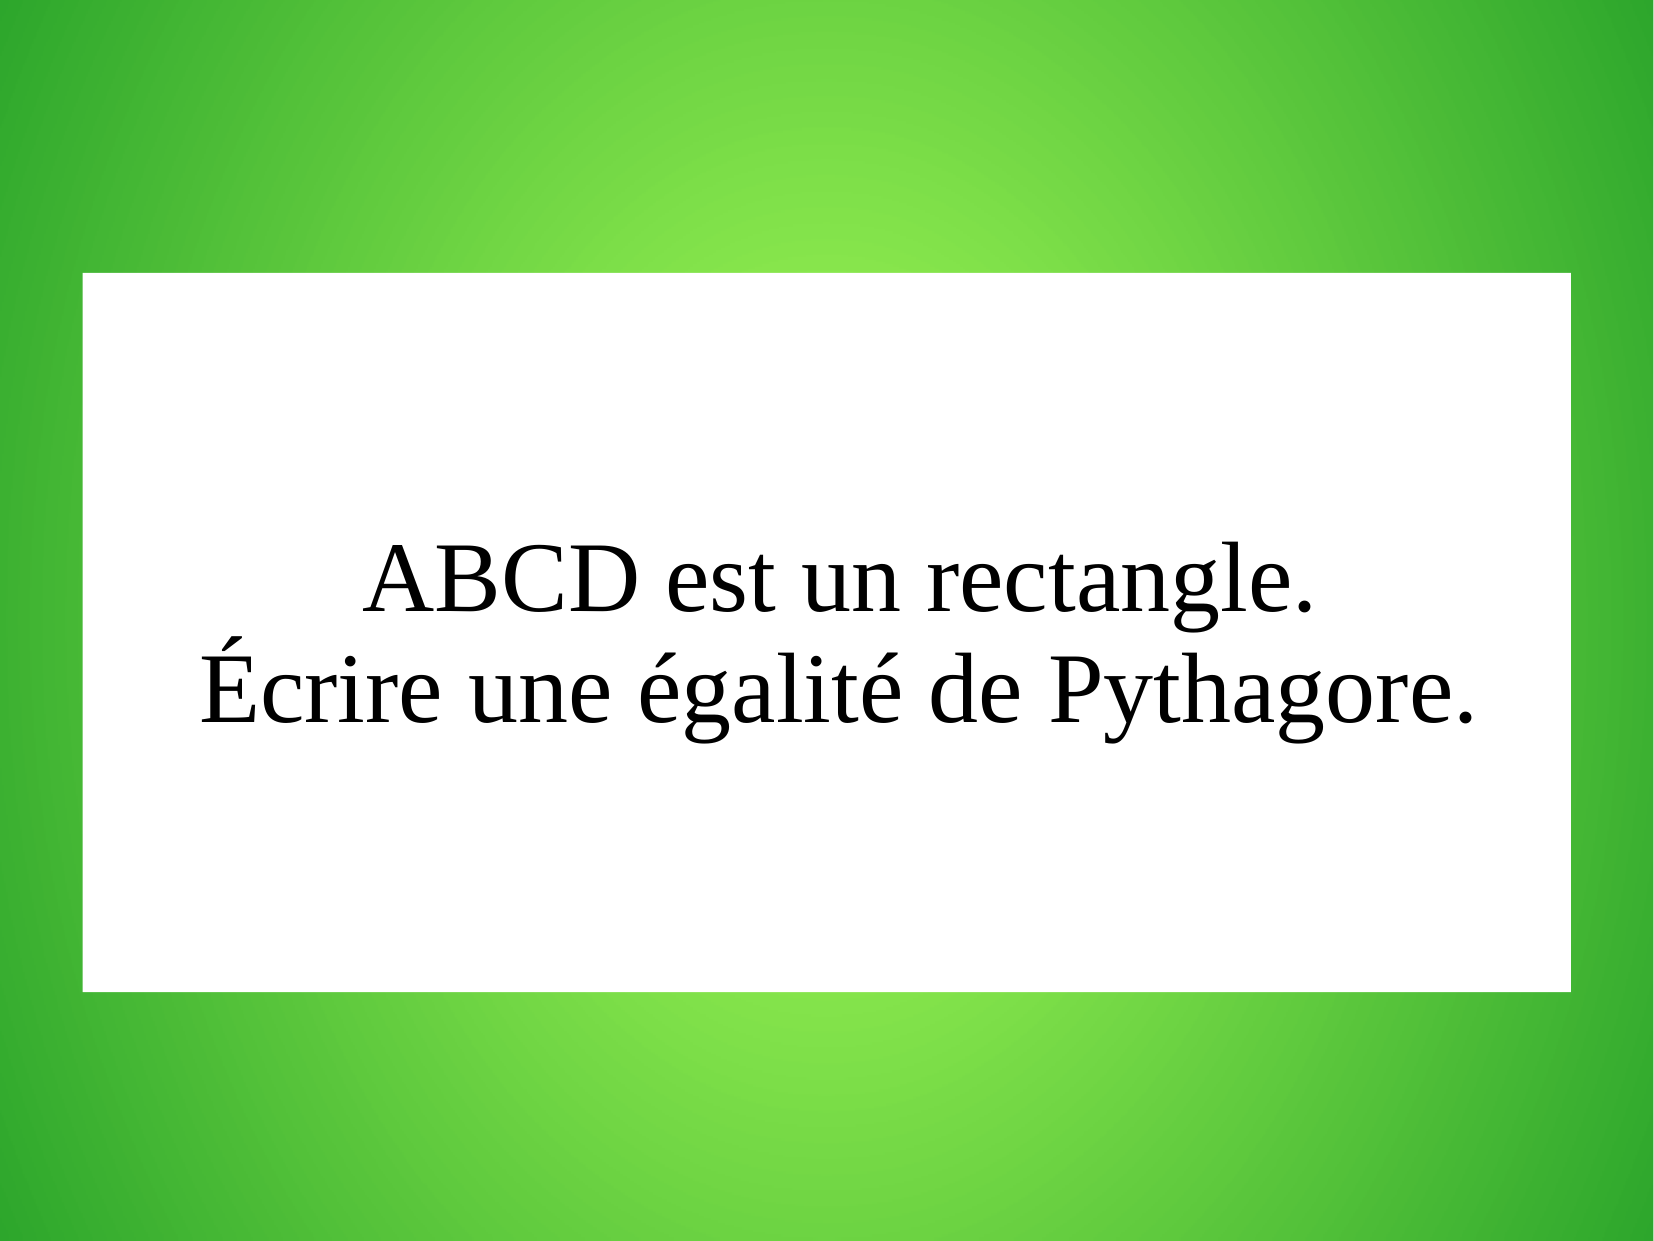

ABCD est un rectangle.
 Écrire une égalité de Pythagore.